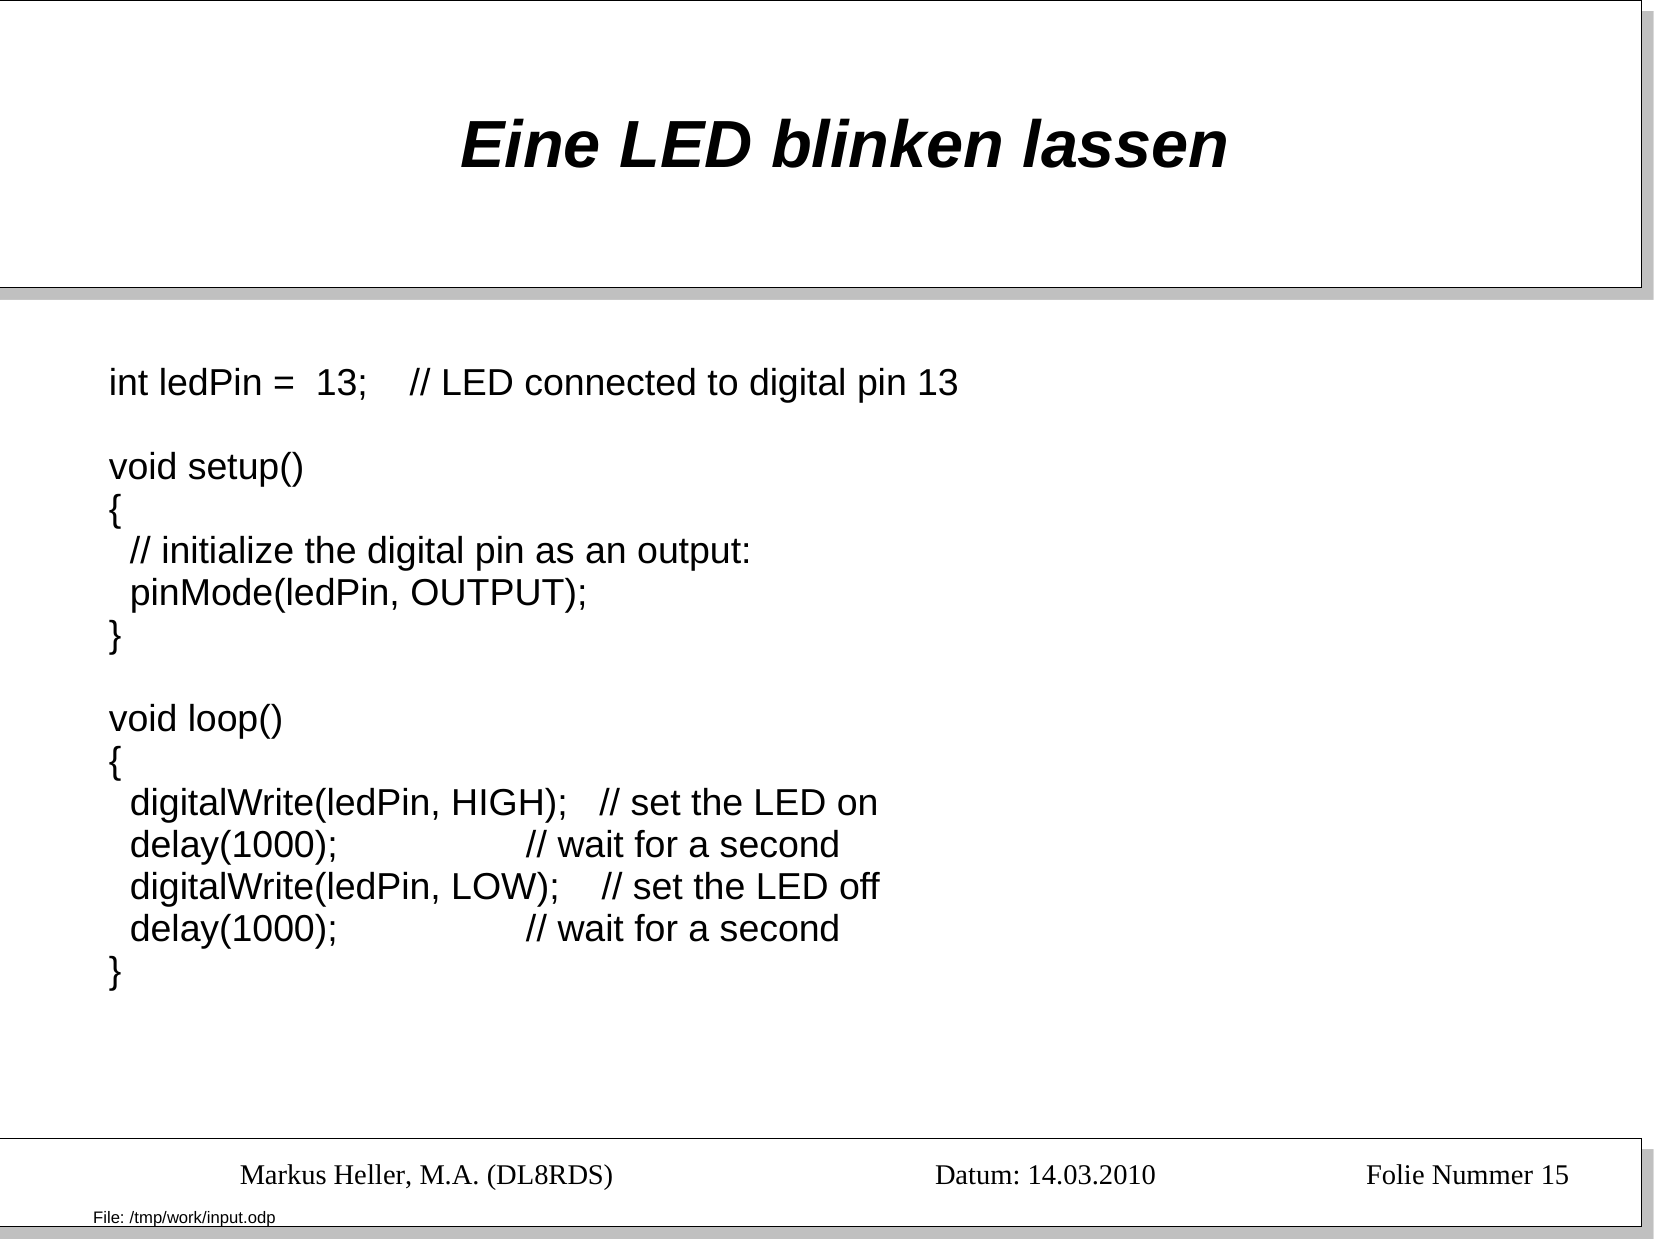

# Eine LED blinken lassen
int ledPin = 13; // LED connected to digital pin 13
void setup()
{
 // initialize the digital pin as an output:
 pinMode(ledPin, OUTPUT);
}
void loop()
{
 digitalWrite(ledPin, HIGH); // set the LED on
 delay(1000); // wait for a second
 digitalWrite(ledPin, LOW); // set the LED off
 delay(1000); // wait for a second
}